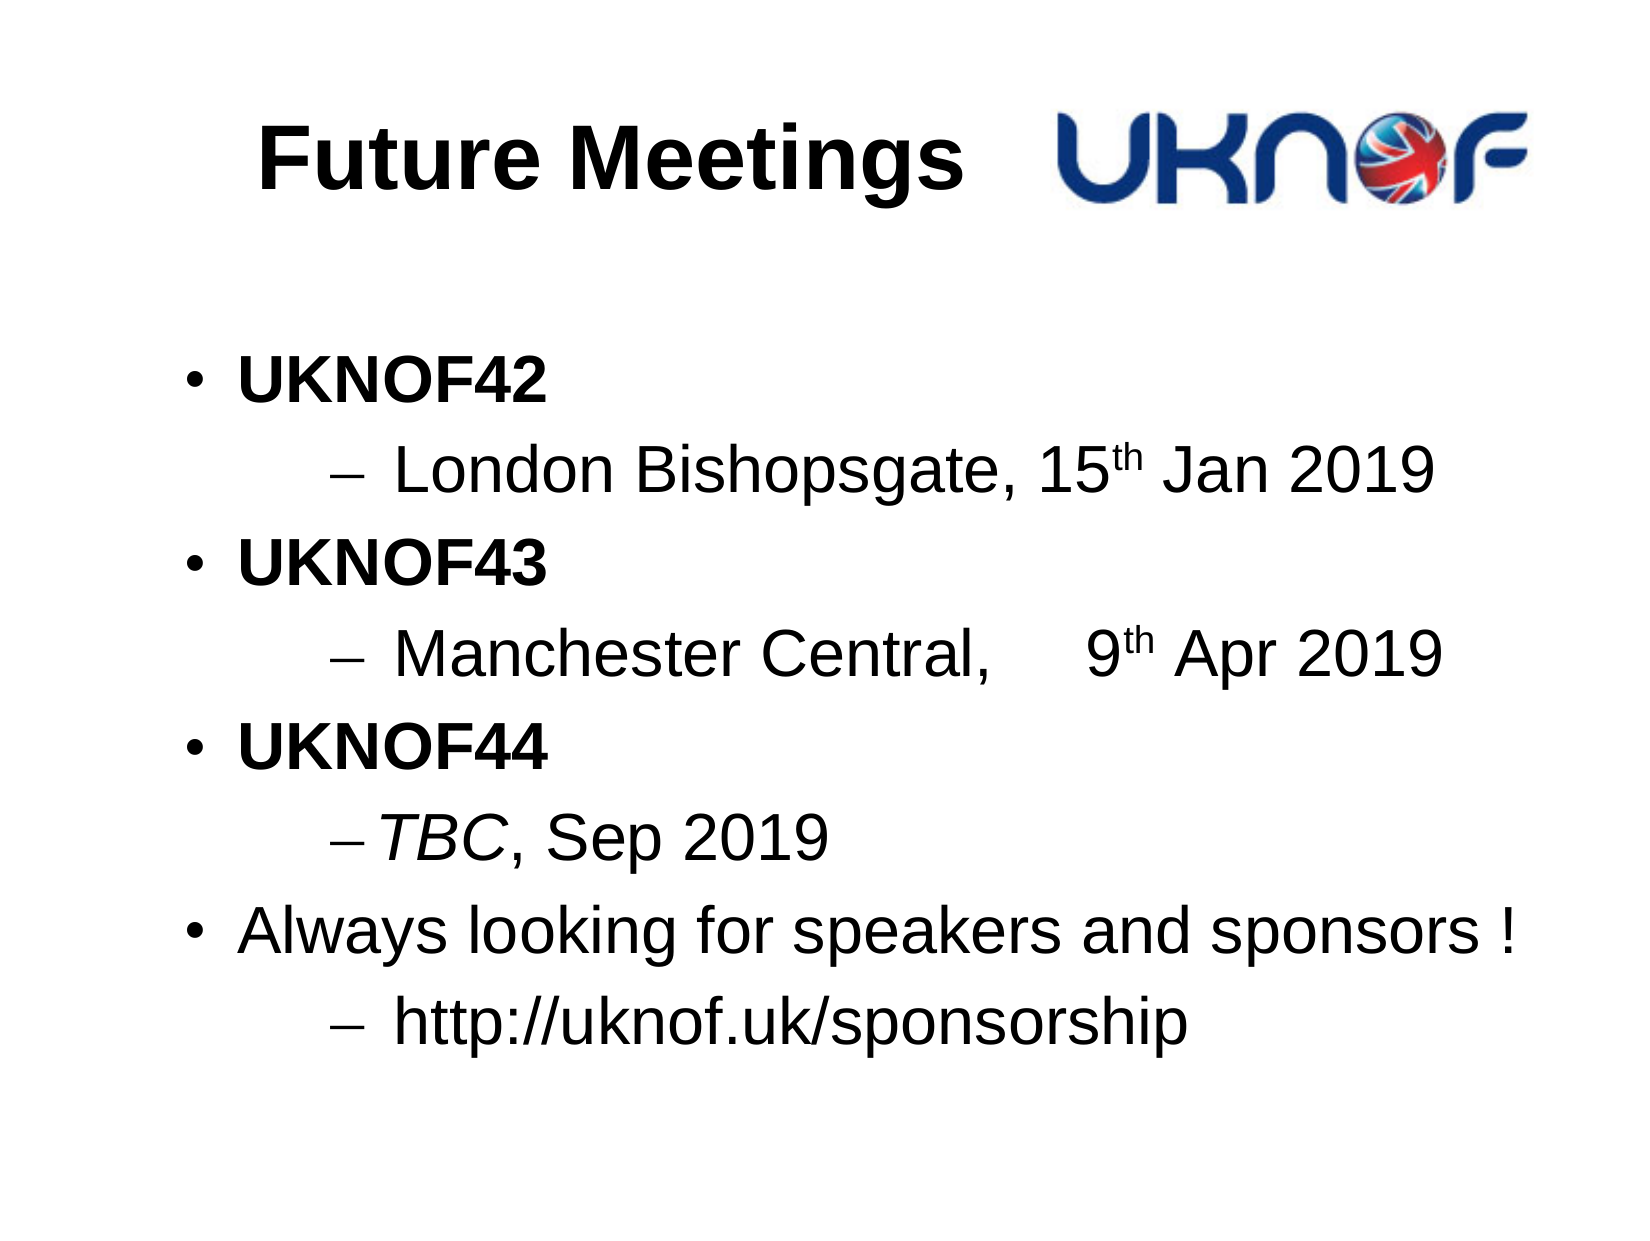

# Future Meetings
UKNOF42
 London Bishopsgate, 15th Jan 2019
UKNOF43
 Manchester Central, 9th Apr 2019
UKNOF44
TBC, Sep 2019
Always looking for speakers and sponsors !
 http://uknof.uk/sponsorship